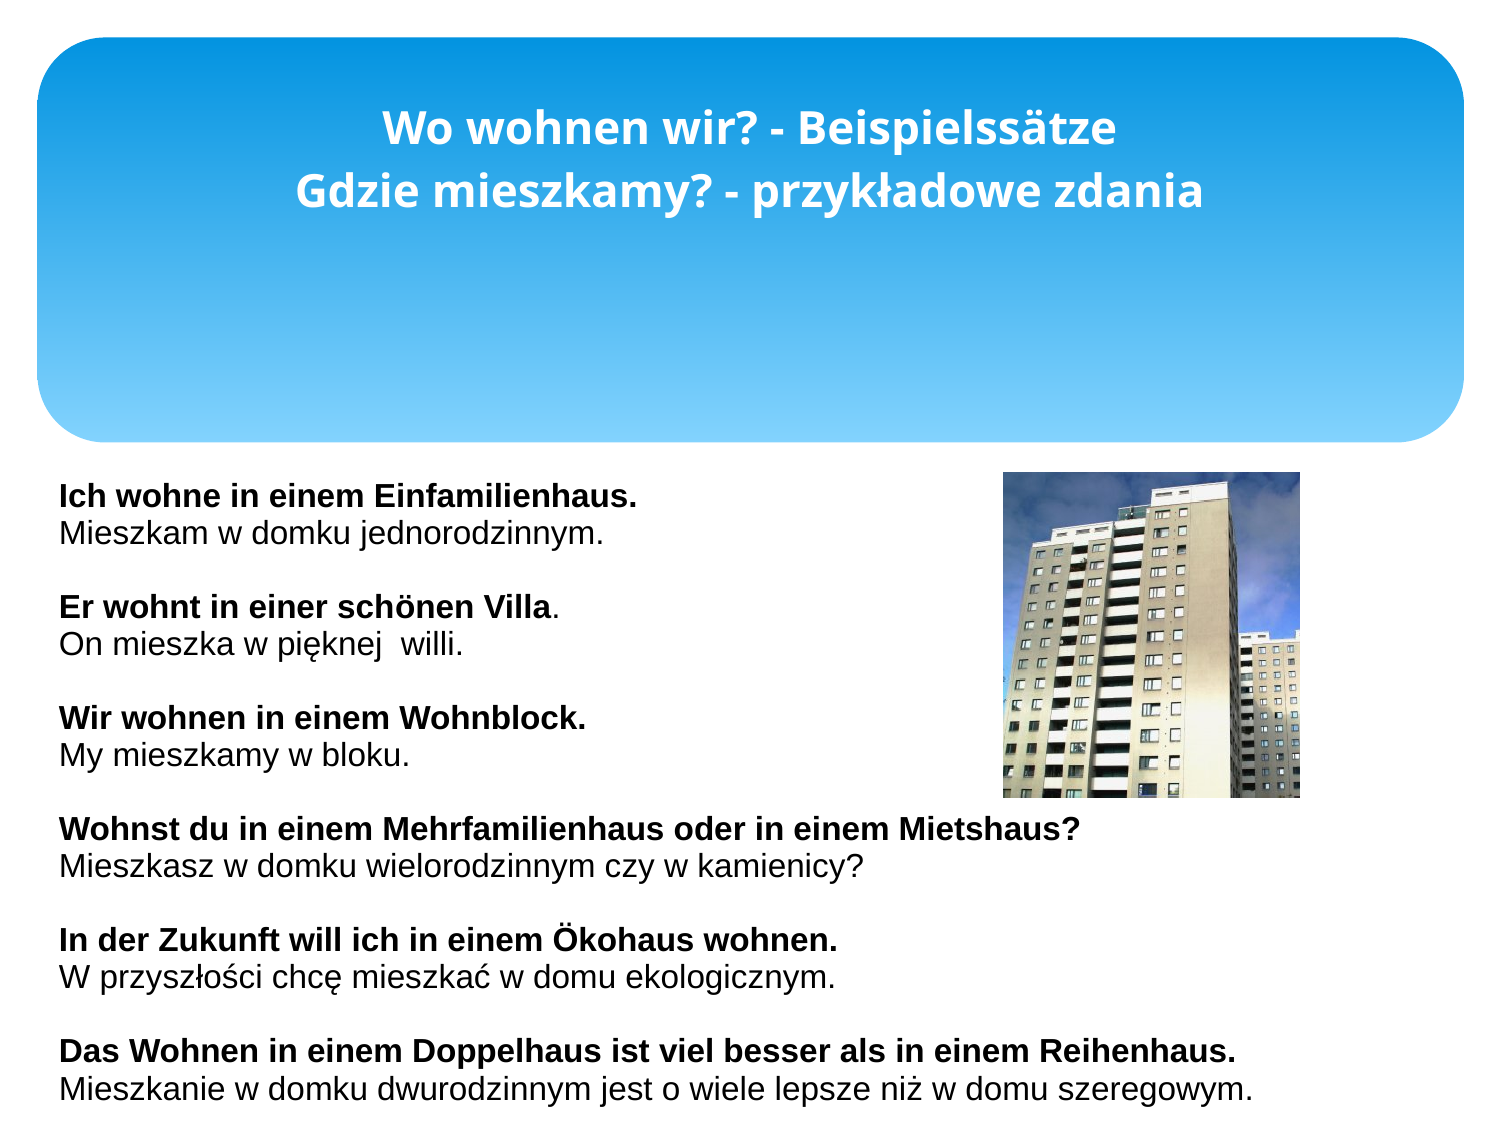

# Wo wohnen wir? - Beispielssätze Gdzie mieszkamy? - przykładowe zdania
Ich wohne in einem Einfamilienhaus.
Mieszkam w domku jednorodzinnym.
Er wohnt in einer schönen Villa.
On mieszka w pięknej willi.
Wir wohnen in einem Wohnblock.
My mieszkamy w bloku.
Wohnst du in einem Mehrfamilienhaus oder in einem Mietshaus?
Mieszkasz w domku wielorodzinnym czy w kamienicy?
In der Zukunft will ich in einem Ökohaus wohnen.
W przyszłości chcę mieszkać w domu ekologicznym.
Das Wohnen in einem Doppelhaus ist viel besser als in einem Reihenhaus.
Mieszkanie w domku dwurodzinnym jest o wiele lepsze niż w domu szeregowym.